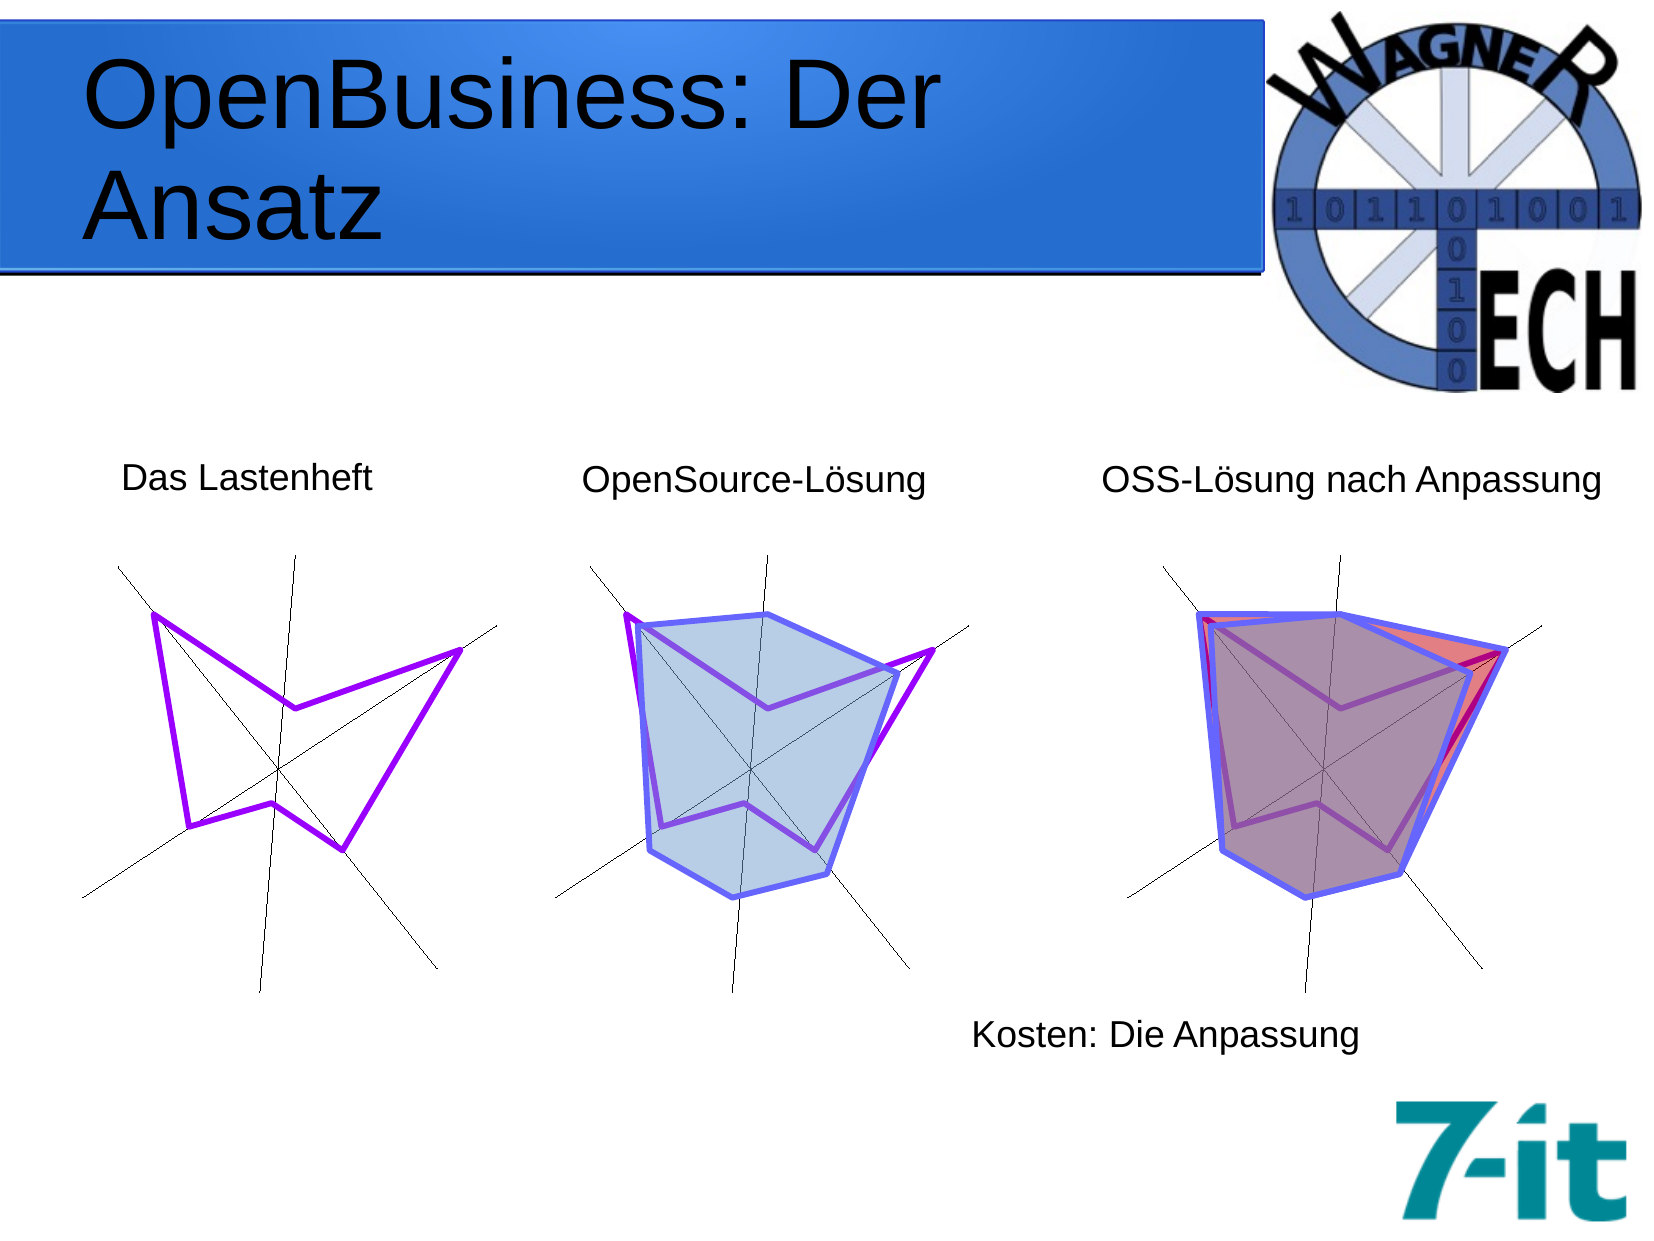

# OpenBusiness: Der Ansatz
Das Lastenheft
OpenSource-Lösung
OSS-Lösung nach Anpassung
Kosten: Die Anpassung